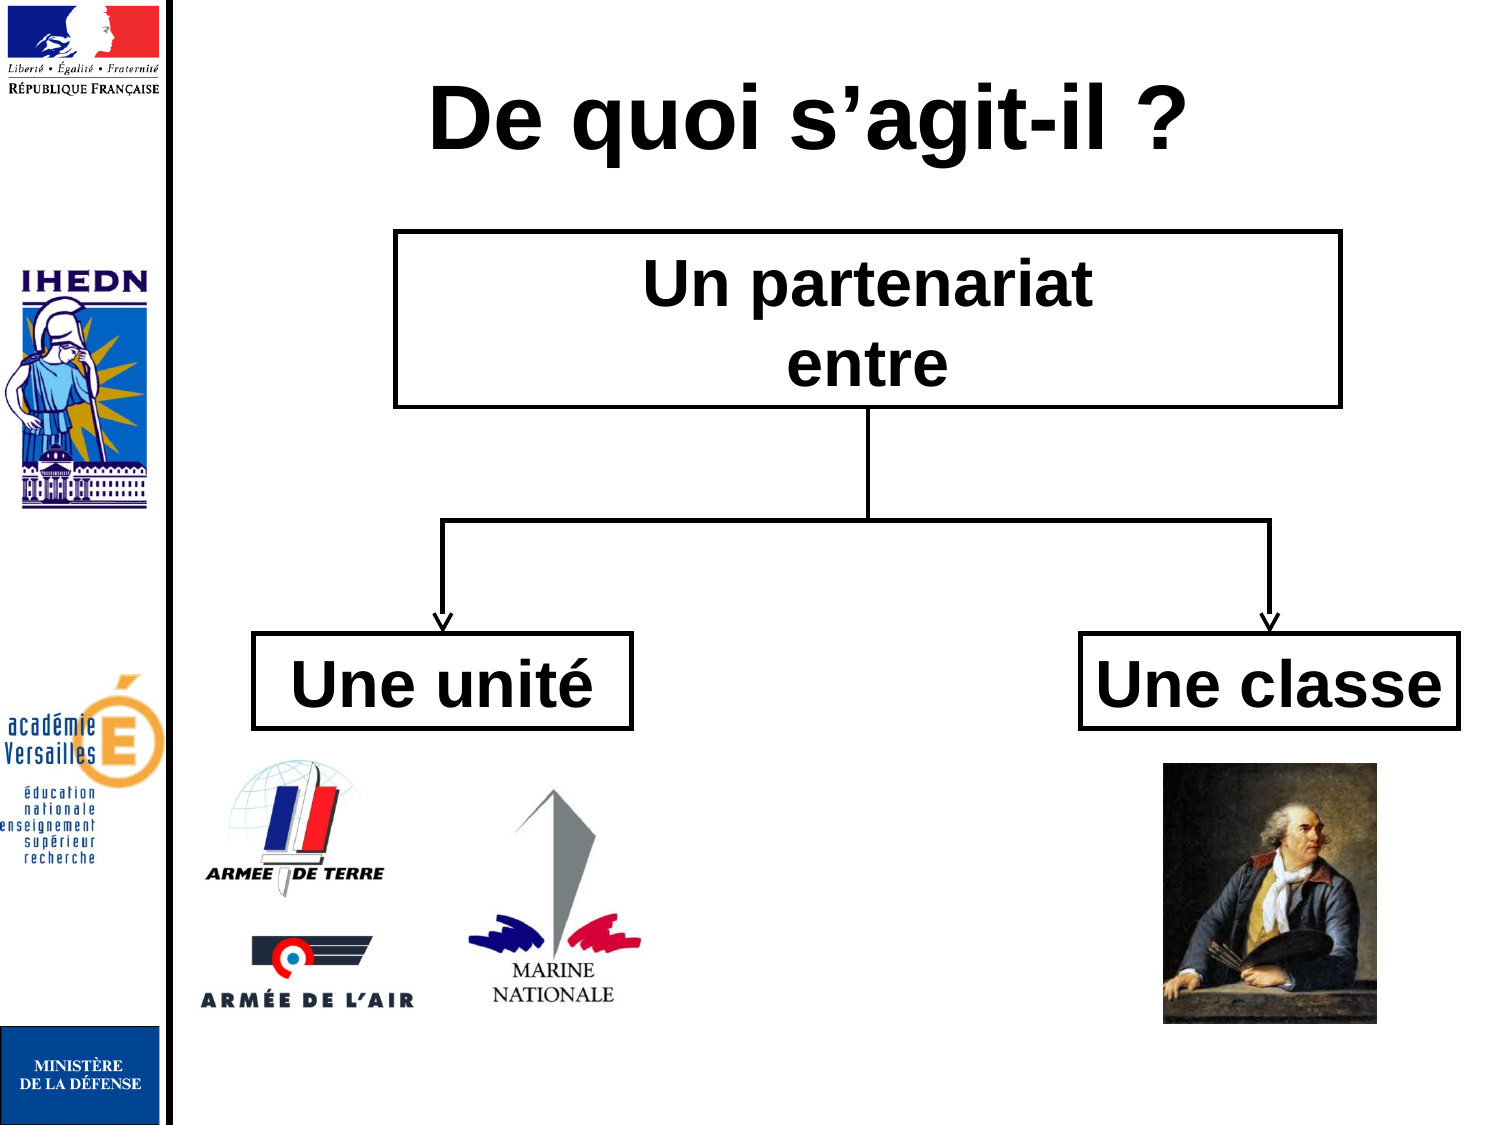

# De quoi s’agit-il ?
Un partenariat
entre
Une unité
Une classe